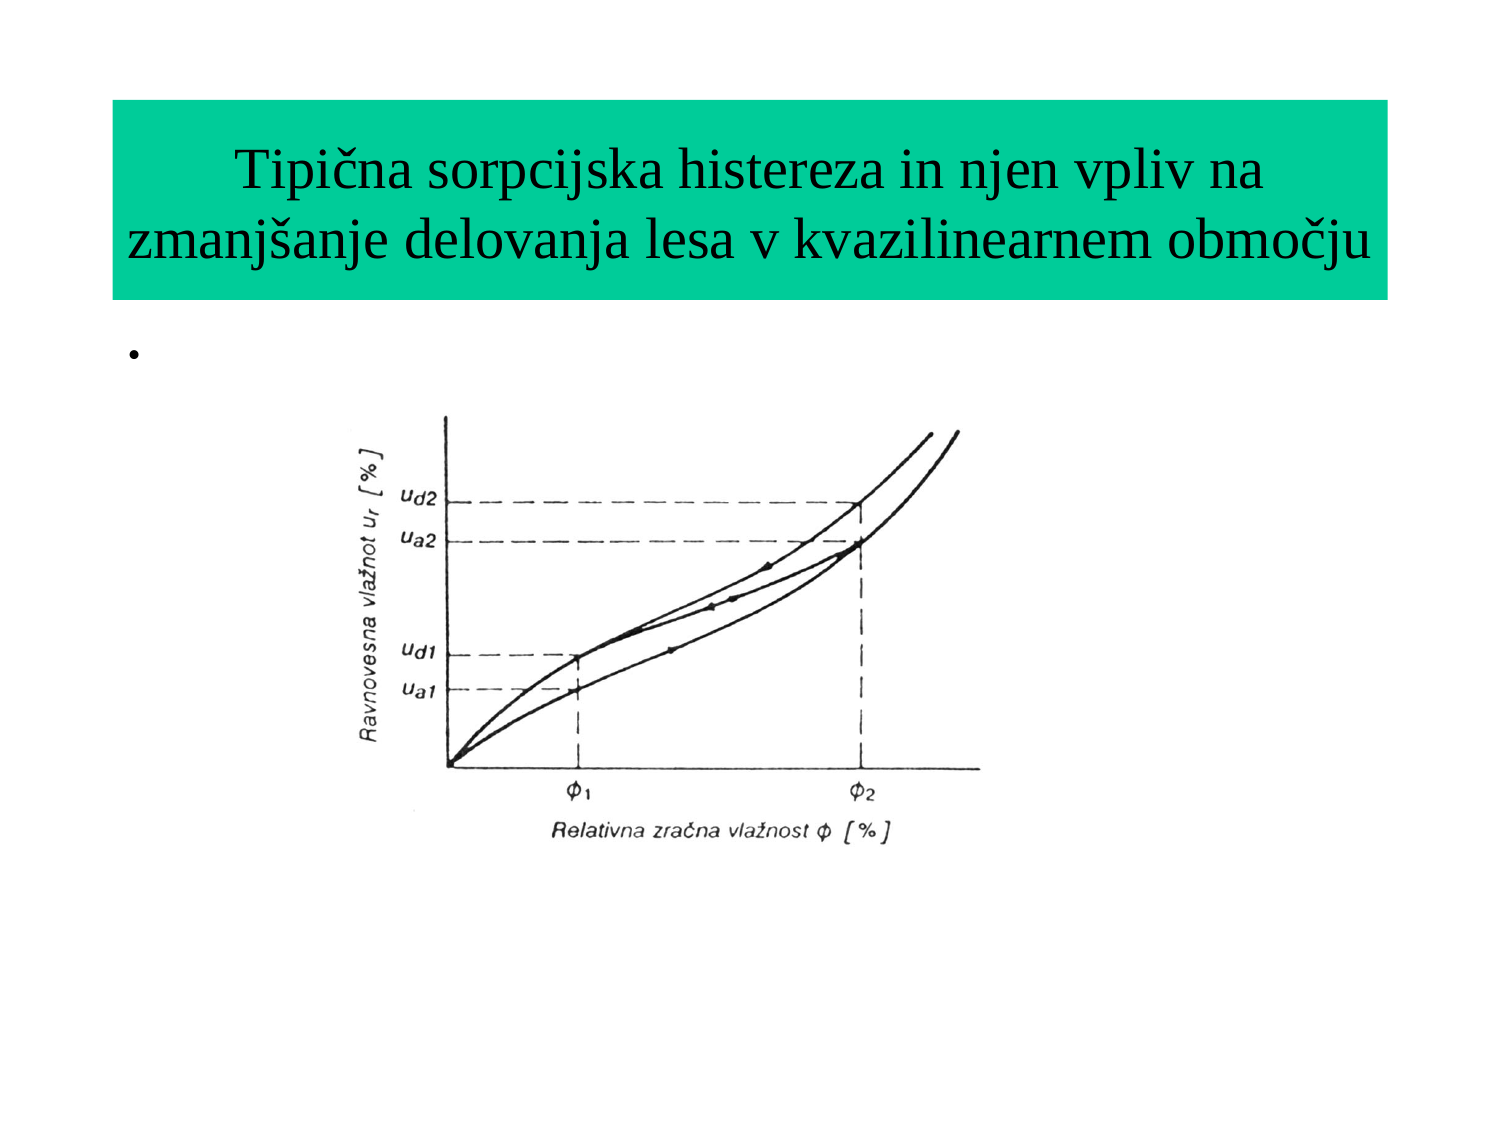

# Tipična sorpcijska histereza in njen vpliv na zmanjšanje delovanja lesa v kvazilinearnem območju